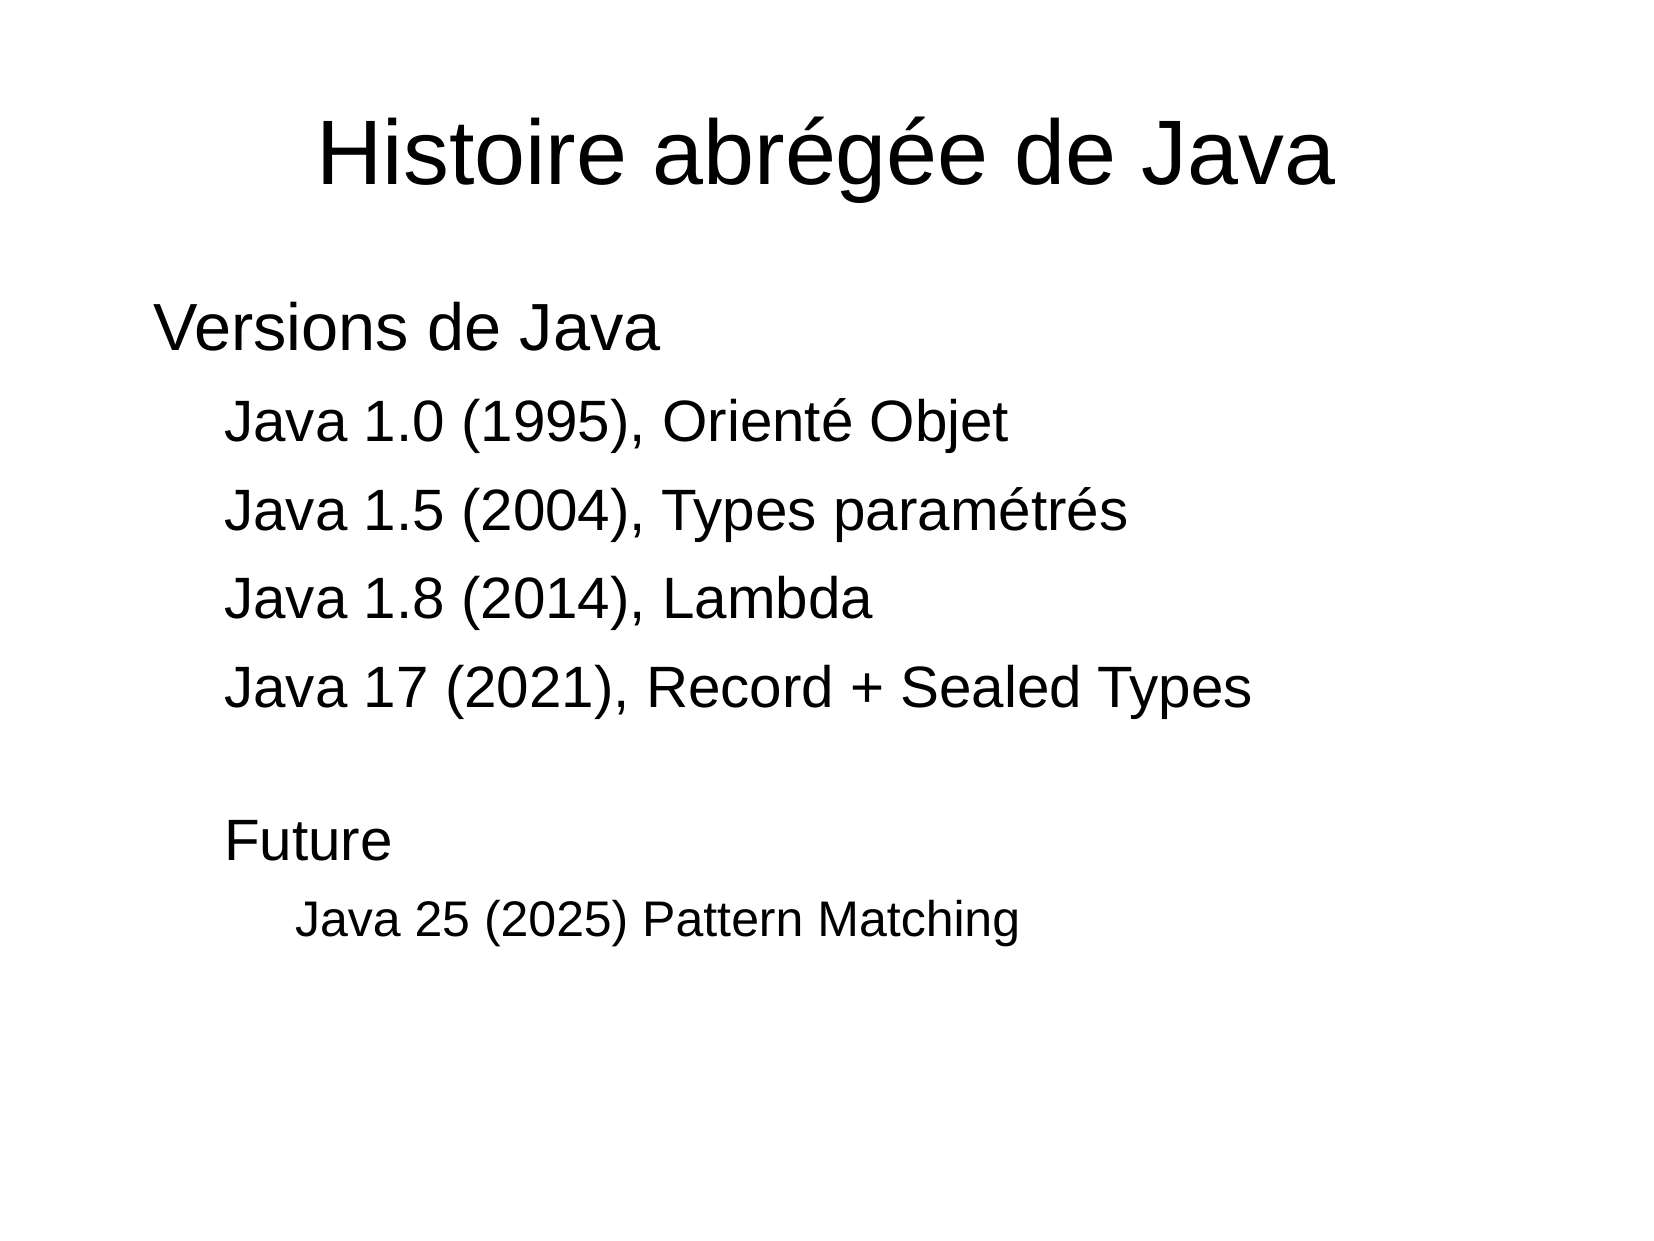

# Histoire abrégée de Java
Versions de Java
Java 1.0 (1995), Orienté Objet
Java 1.5 (2004), Types paramétrés
Java 1.8 (2014), Lambda
Java 17 (2021), Record + Sealed Types
Future
Java 25 (2025) Pattern Matching